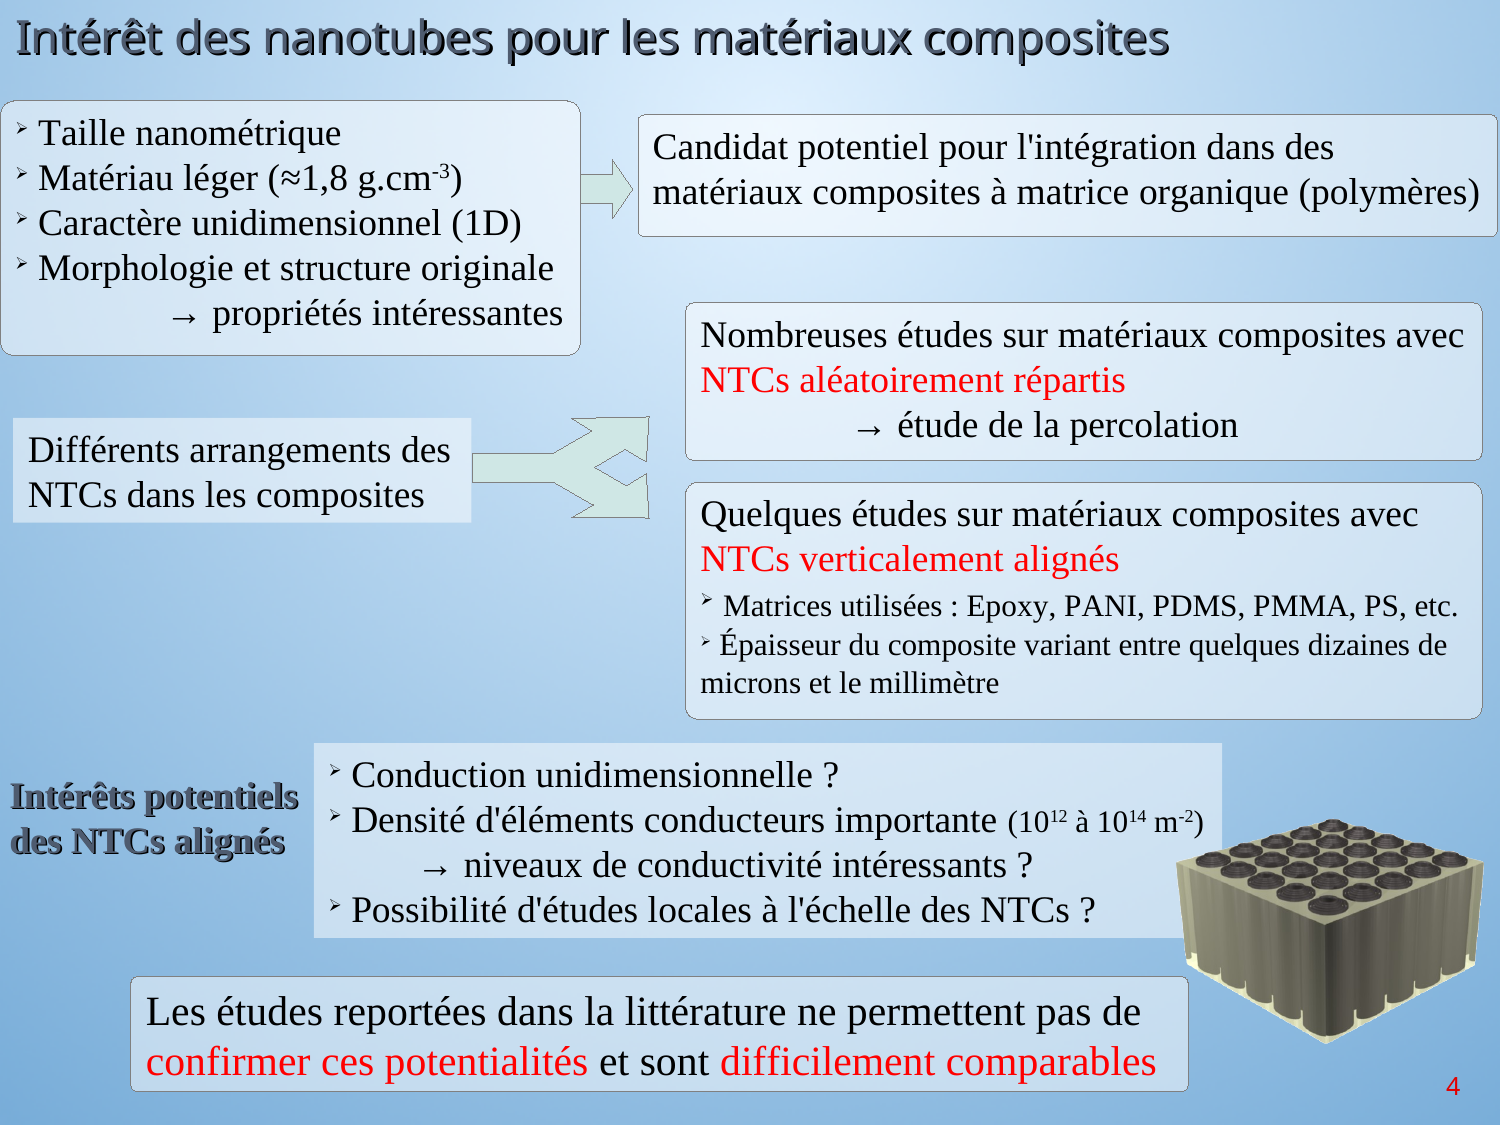

# Intérêt des nanotubes pour les matériaux composites
 Taille nanométrique
 Matériau léger (≈1,8 g.cm-3)
 Caractère unidimensionnel (1D)
 Morphologie et structure originale
	→ propriétés intéressantes
Candidat potentiel pour l'intégration dans des matériaux composites à matrice organique (polymères)
Nombreuses études sur matériaux composites avec NTCs aléatoirement répartis
	→ étude de la percolation
Différents arrangements des NTCs dans les composites
Quelques études sur matériaux composites avec NTCs verticalement alignés
 Matrices utilisées : Epoxy, PANI, PDMS, PMMA, PS, etc.
 Épaisseur du composite variant entre quelques dizaines de microns et le millimètre
 Conduction unidimensionnelle ?
 Densité d'éléments conducteurs importante (1012 à 1014 m-2)
→ niveaux de conductivité intéressants ?
 Possibilité d'études locales à l'échelle des NTCs ?
Intérêts potentiels des NTCs alignés
Les études reportées dans la littérature ne permettent pas de confirmer ces potentialités et sont difficilement comparables